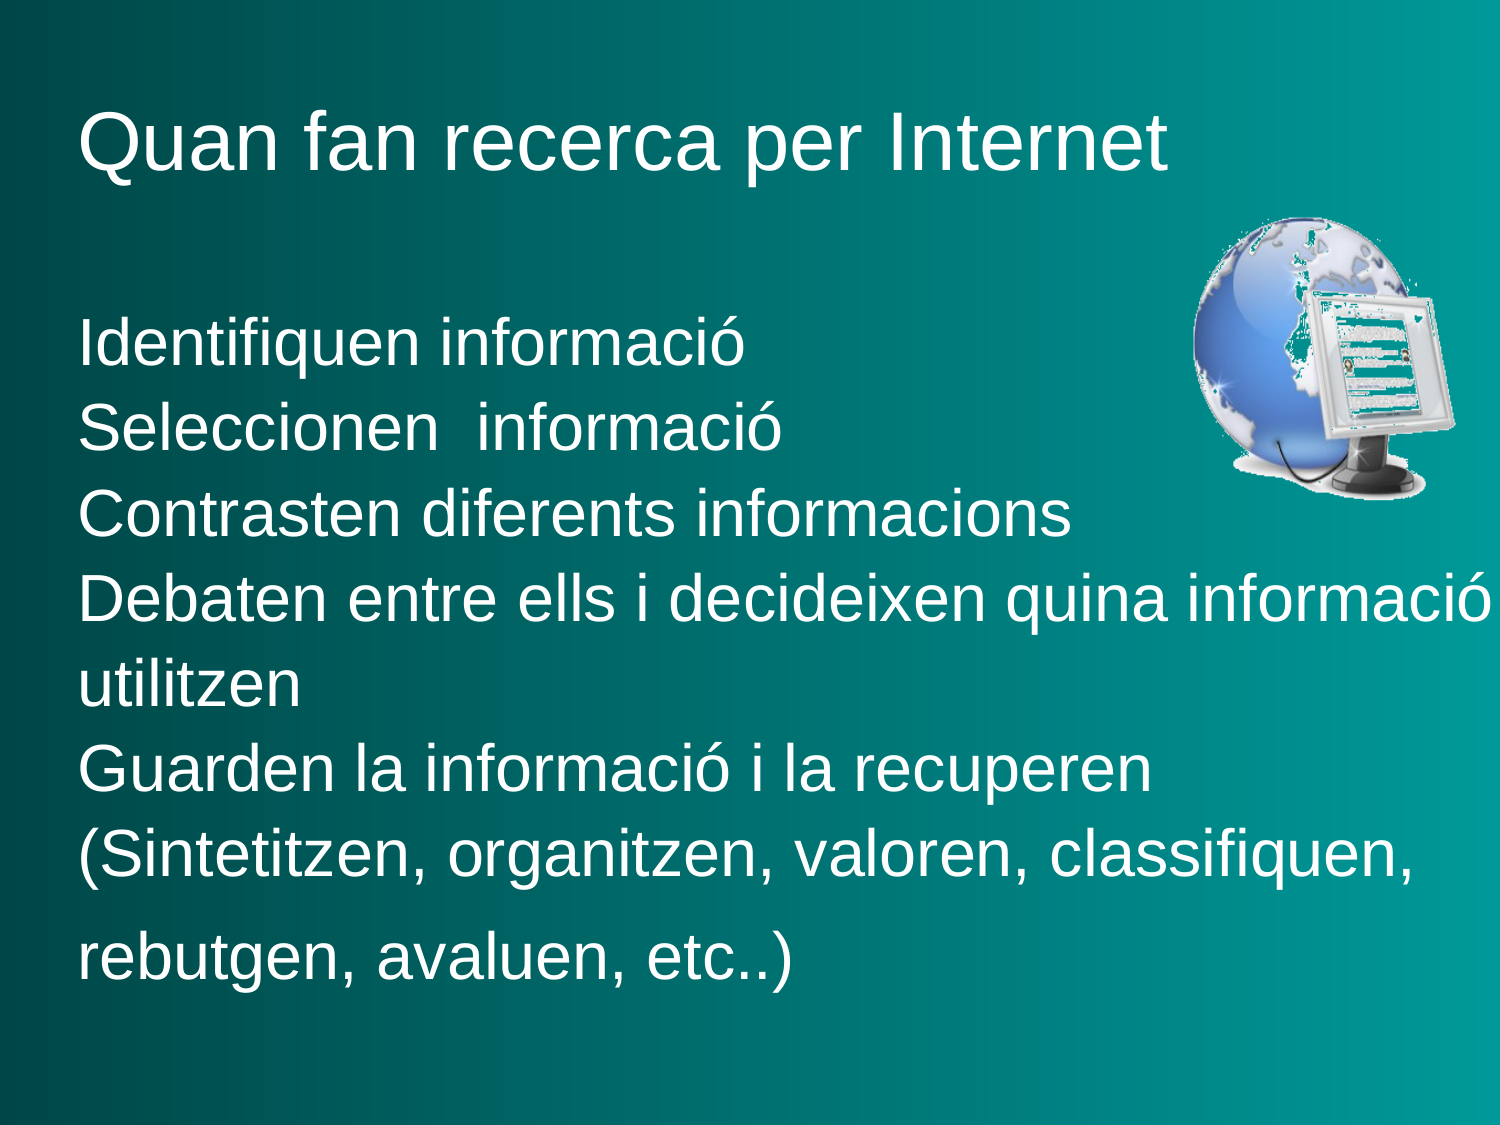

Quan fan recerca per Internet
Identifiquen informació
Seleccionen informació
Contrasten diferents informacions
Debaten entre ells i decideixen quina informació utilitzen
Guarden la informació i la recuperen
(Sintetitzen, organitzen, valoren, classifiquen, rebutgen, avaluen, etc..)